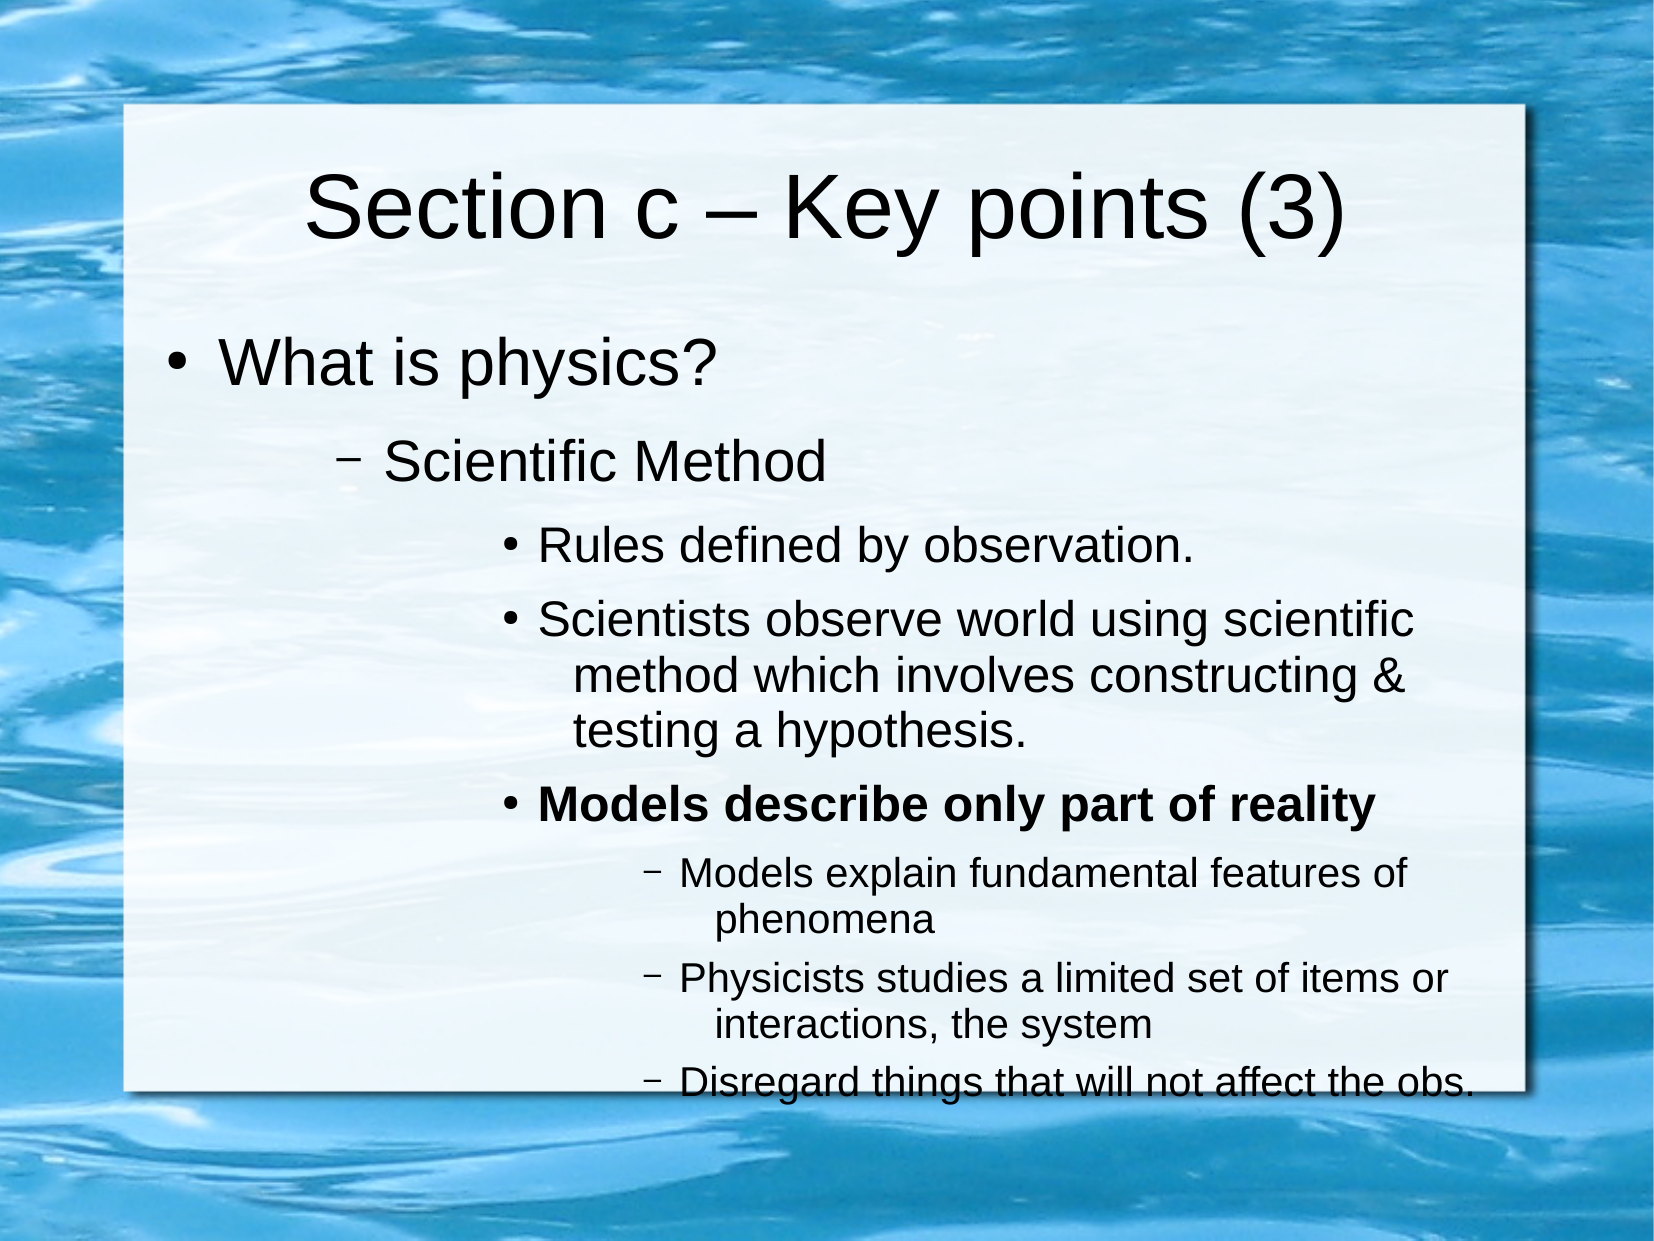

# Section c – Key points (3)
What is physics?
Scientific Method
Rules defined by observation.
Scientists observe world using scientific method which involves constructing & testing a hypothesis.
Models describe only part of reality
Models explain fundamental features of phenomena
Physicists studies a limited set of items or interactions, the system
Disregard things that will not affect the obs.